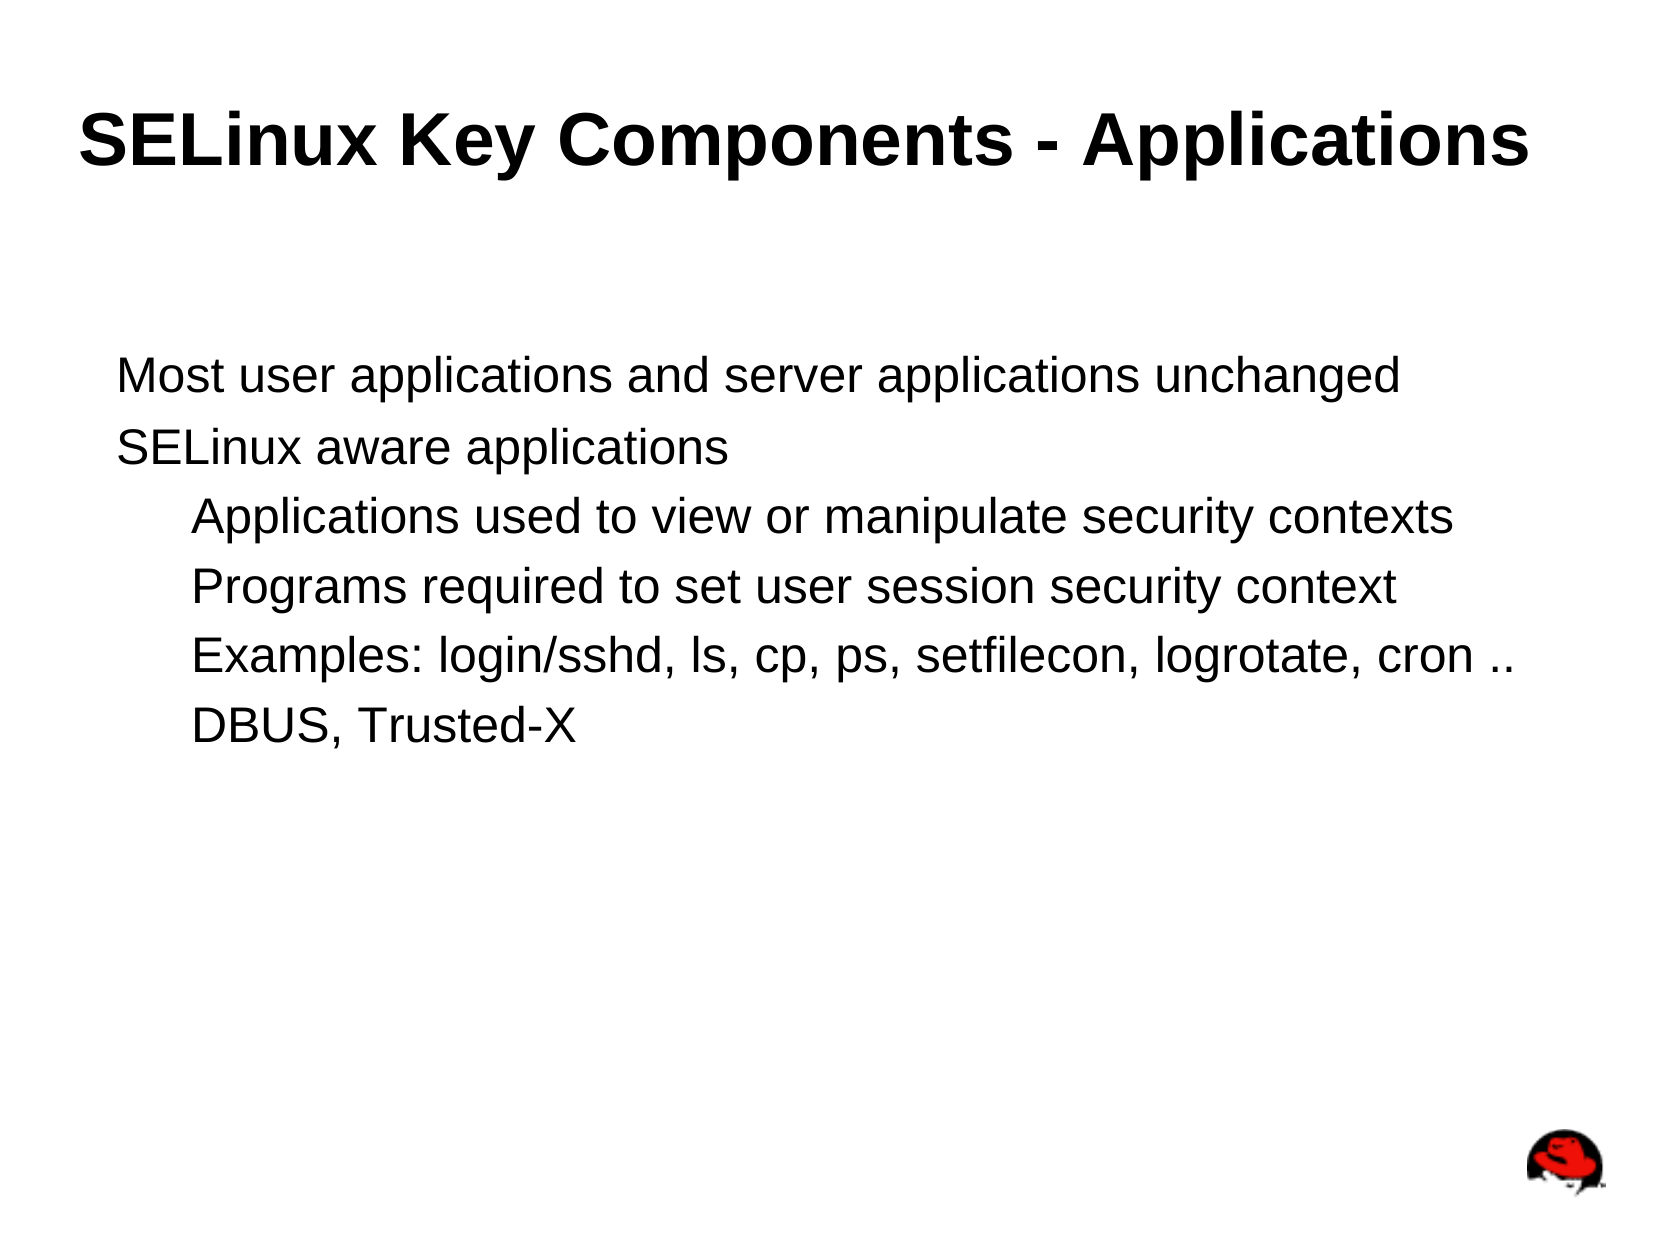

# SELinux Key Components - Applications
Most user applications and server applications unchanged
SELinux aware applications
Applications used to view or manipulate security contexts
Programs required to set user session security context
Examples: login/sshd, ls, cp, ps, setfilecon, logrotate, cron ..
DBUS, Trusted-X